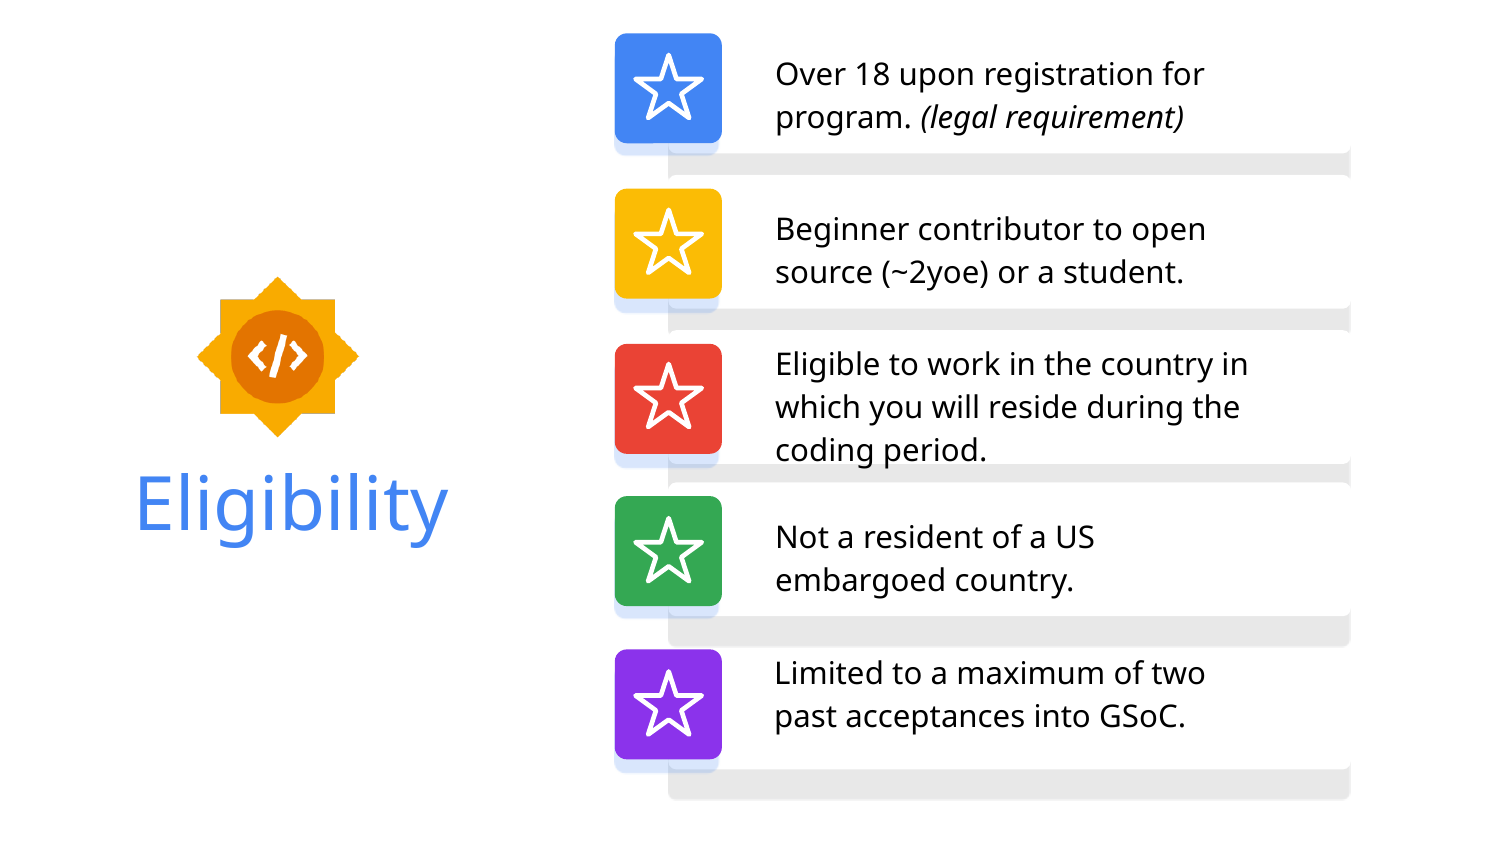

Over 18 upon registration for program. (legal requirement)
Beginner contributor to open source (~2yoe) or a student.
Eligible to work in the country in which you will reside during the coding period.
# Eligibility
Not a resident of a US embargoed country.
Limited to a maximum of two past acceptances into GSoC.